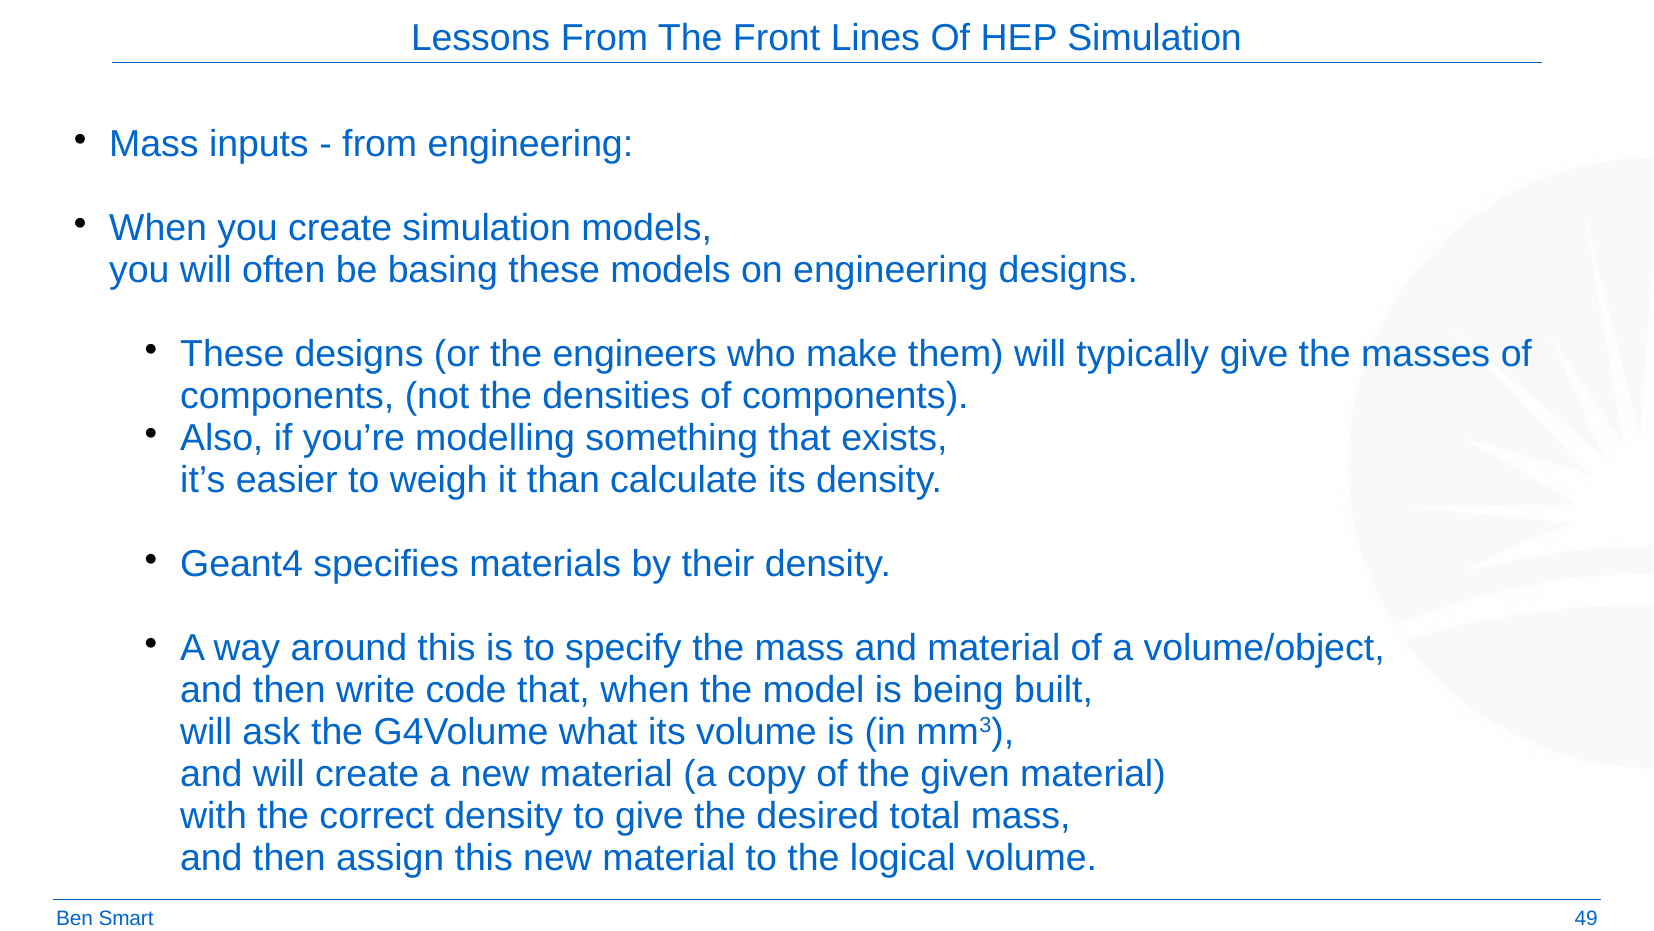

Lessons From The Front Lines Of HEP Simulation
Mass inputs - from engineering:
When you create simulation models,
you will often be basing these models on engineering designs.
These designs (or the engineers who make them) will typically give the masses of components, (not the densities of components).
Also, if you’re modelling something that exists,
it’s easier to weigh it than calculate its density.
Geant4 specifies materials by their density.
A way around this is to specify the mass and material of a volume/object,
and then write code that, when the model is being built,
will ask the G4Volume what its volume is (in mm3),
and will create a new material (a copy of the given material)
with the correct density to give the desired total mass,
and then assign this new material to the logical volume.
Ben Smart